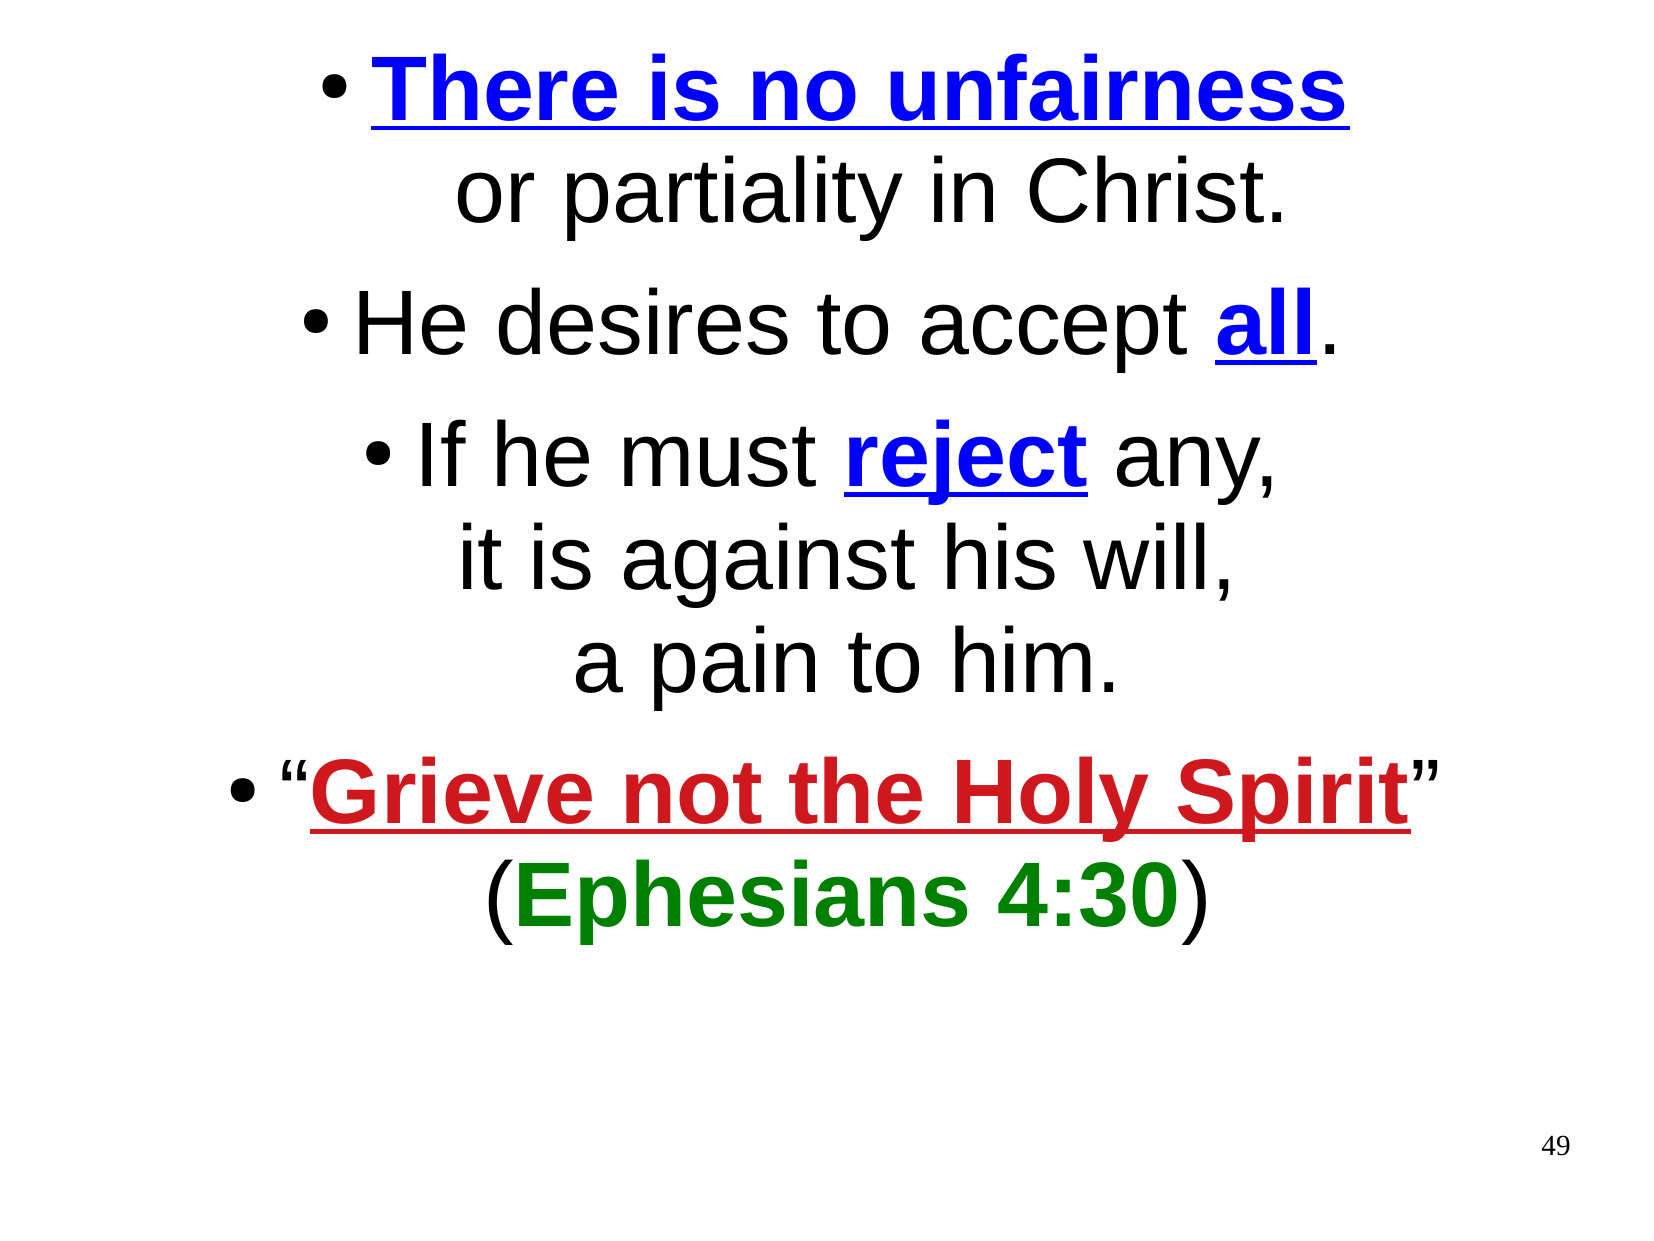

# There is no unfairness or partiality in Christ.
He desires to accept all.
If he must reject any,
it is against his will,
a pain to him.
“Grieve not the Holy Spirit”
(Ephesians 4:30)
49